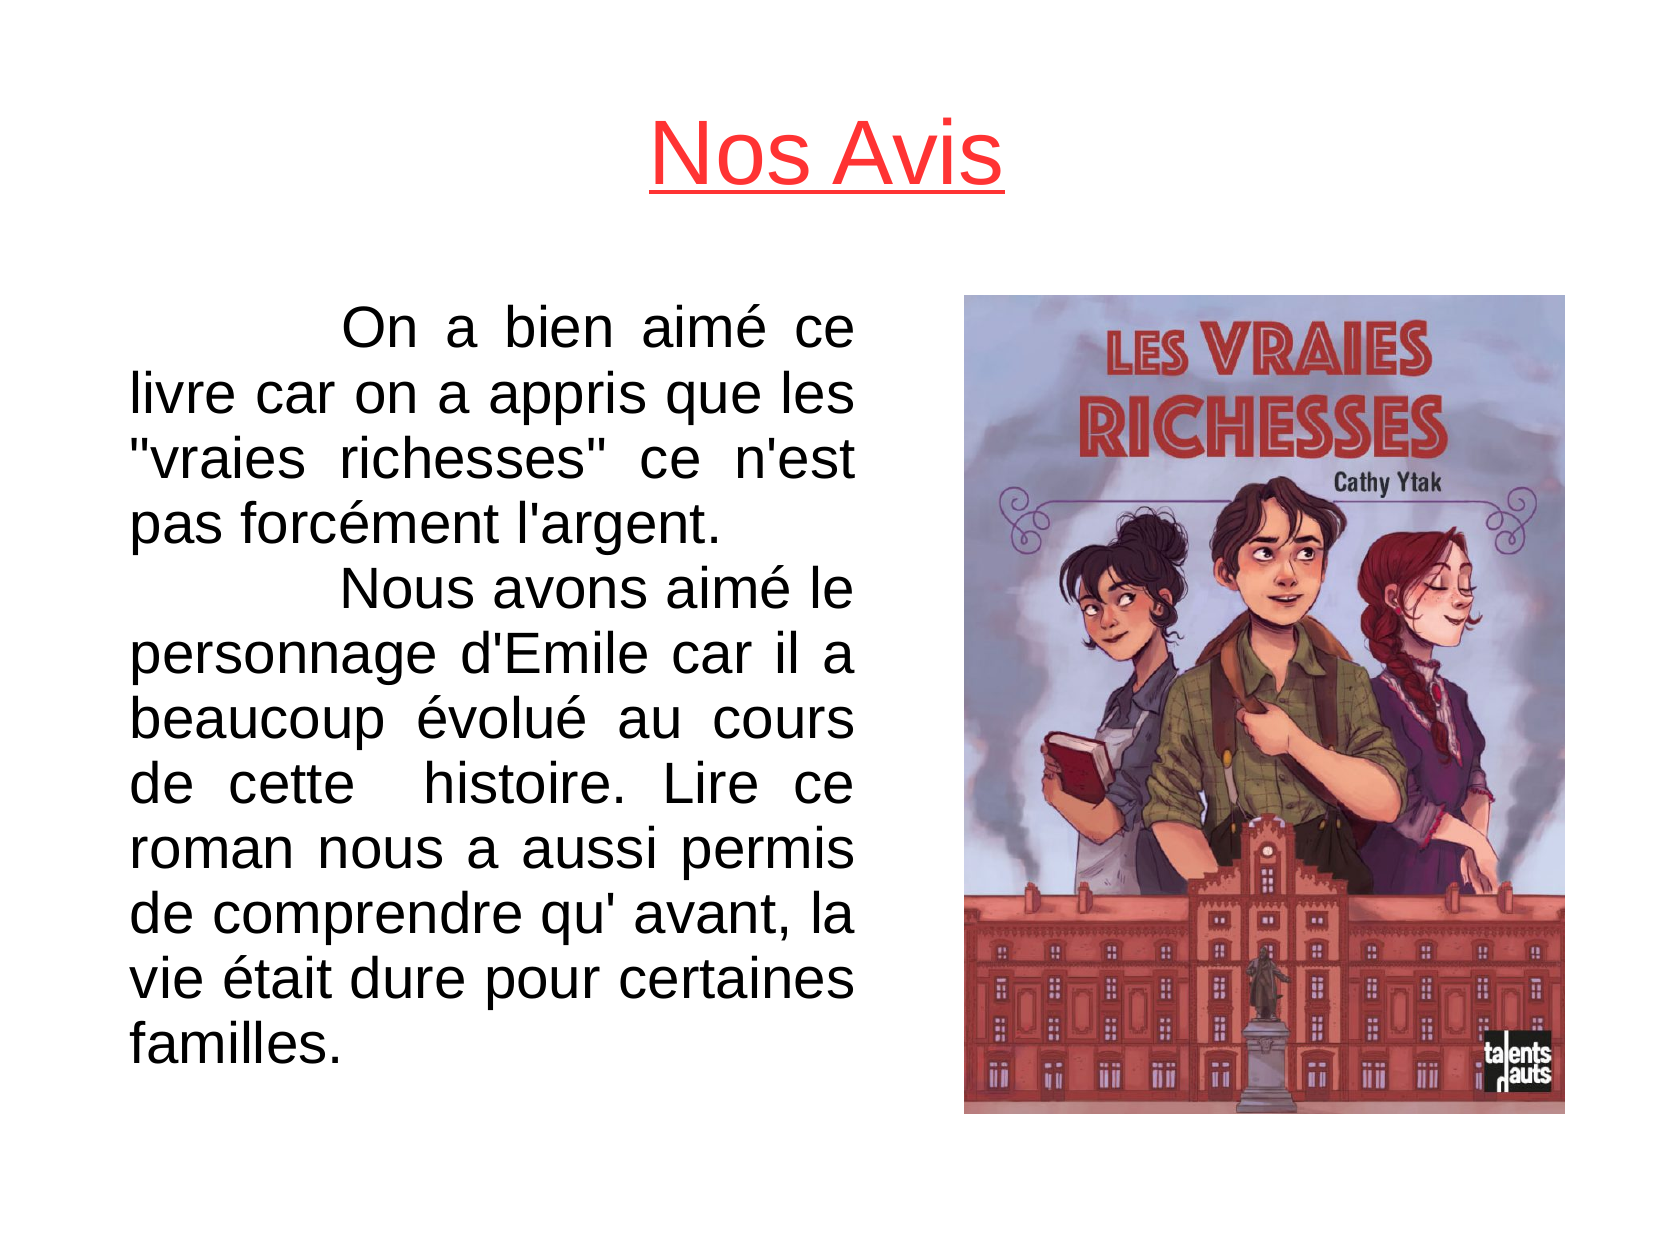

# Nos Avis
 On a bien aimé ce livre car on a appris que les "vraies richesses" ce n'est pas forcément l'argent. Nous avons aimé le personnage d'Emile car il a beaucoup évolué au cours de cette histoire. Lire ce roman nous a aussi permis de comprendre qu' avant, la vie était dure pour certaines familles.